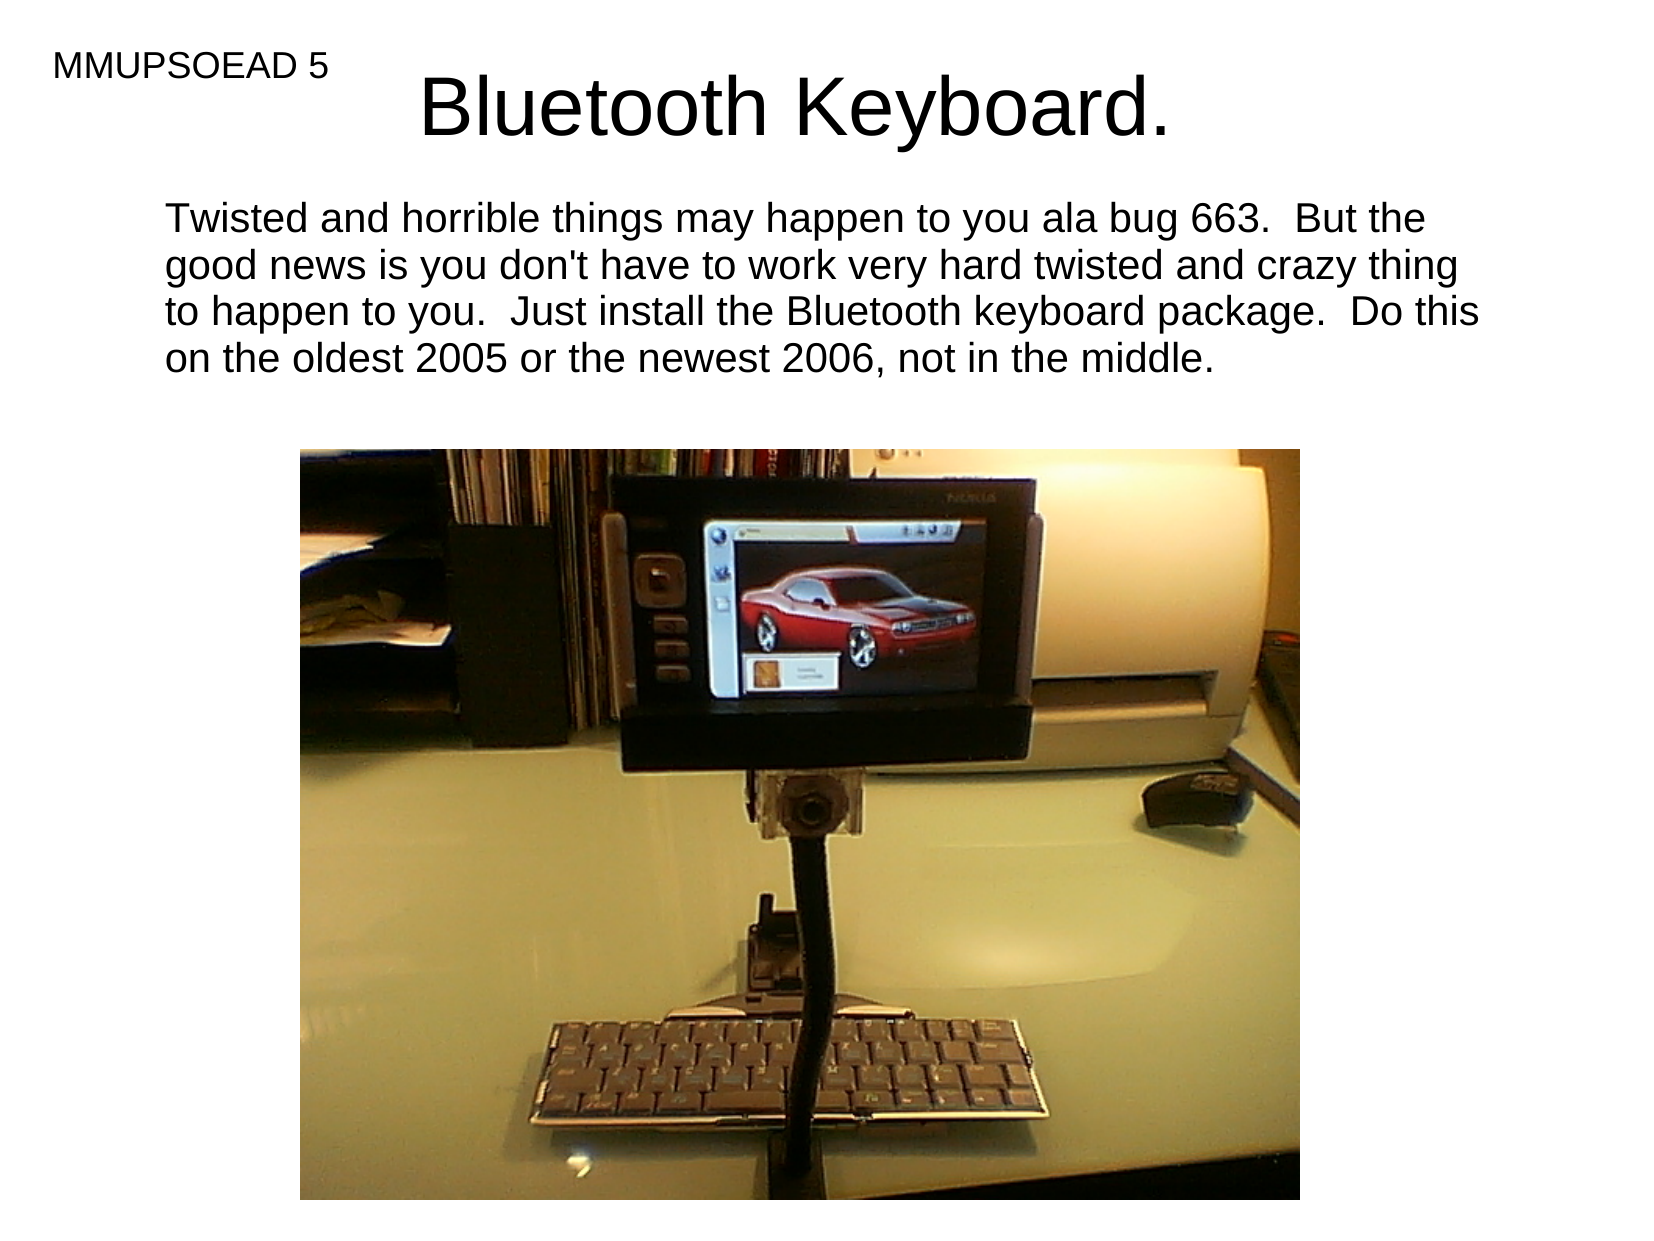

MMUPSOEAD 5
Bluetooth Keyboard.
Twisted and horrible things may happen to you ala bug 663. But the good news is you don't have to work very hard twisted and crazy thing to happen to you. Just install the Bluetooth keyboard package. Do this on the oldest 2005 or the newest 2006, not in the middle.